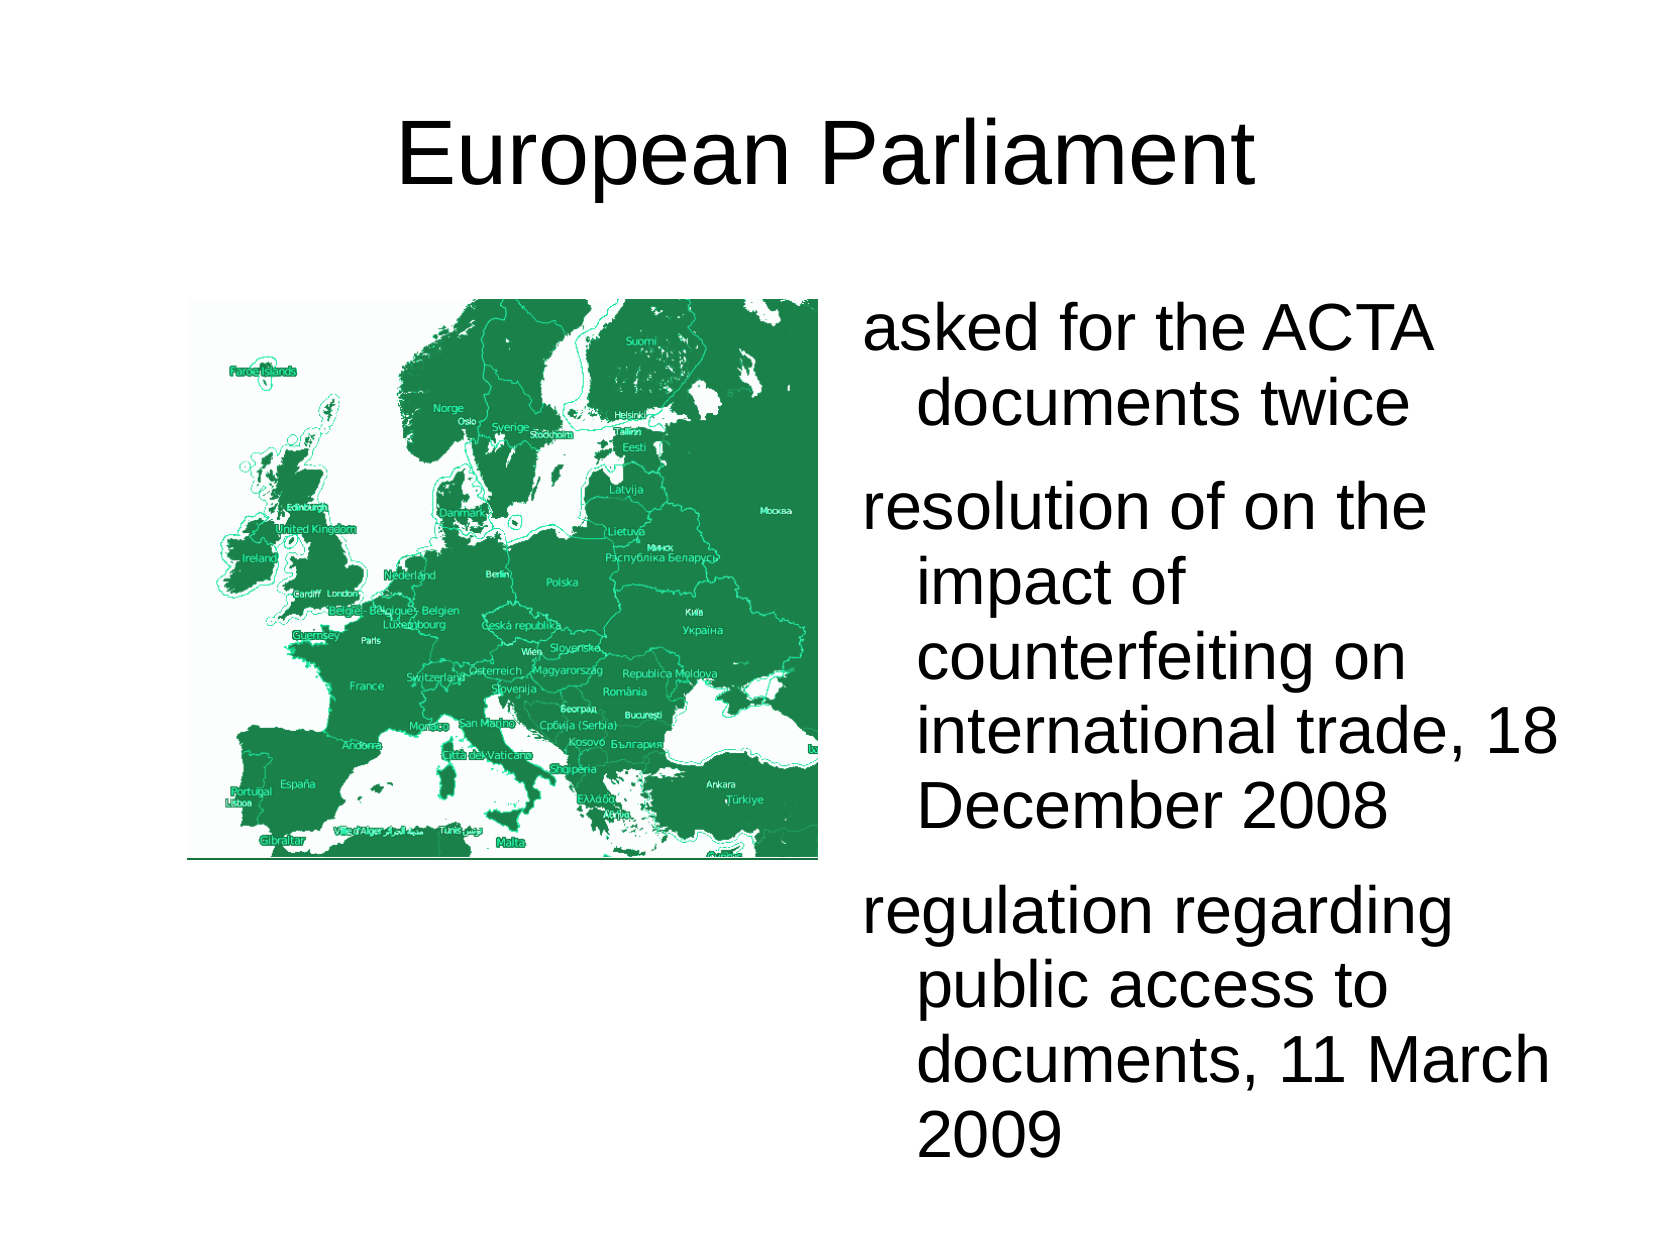

# European Parliament
asked for the ACTA documents twice
resolution of on the impact of counterfeiting on international trade, 18 December 2008
regulation regarding public access to documents, 11 March 2009